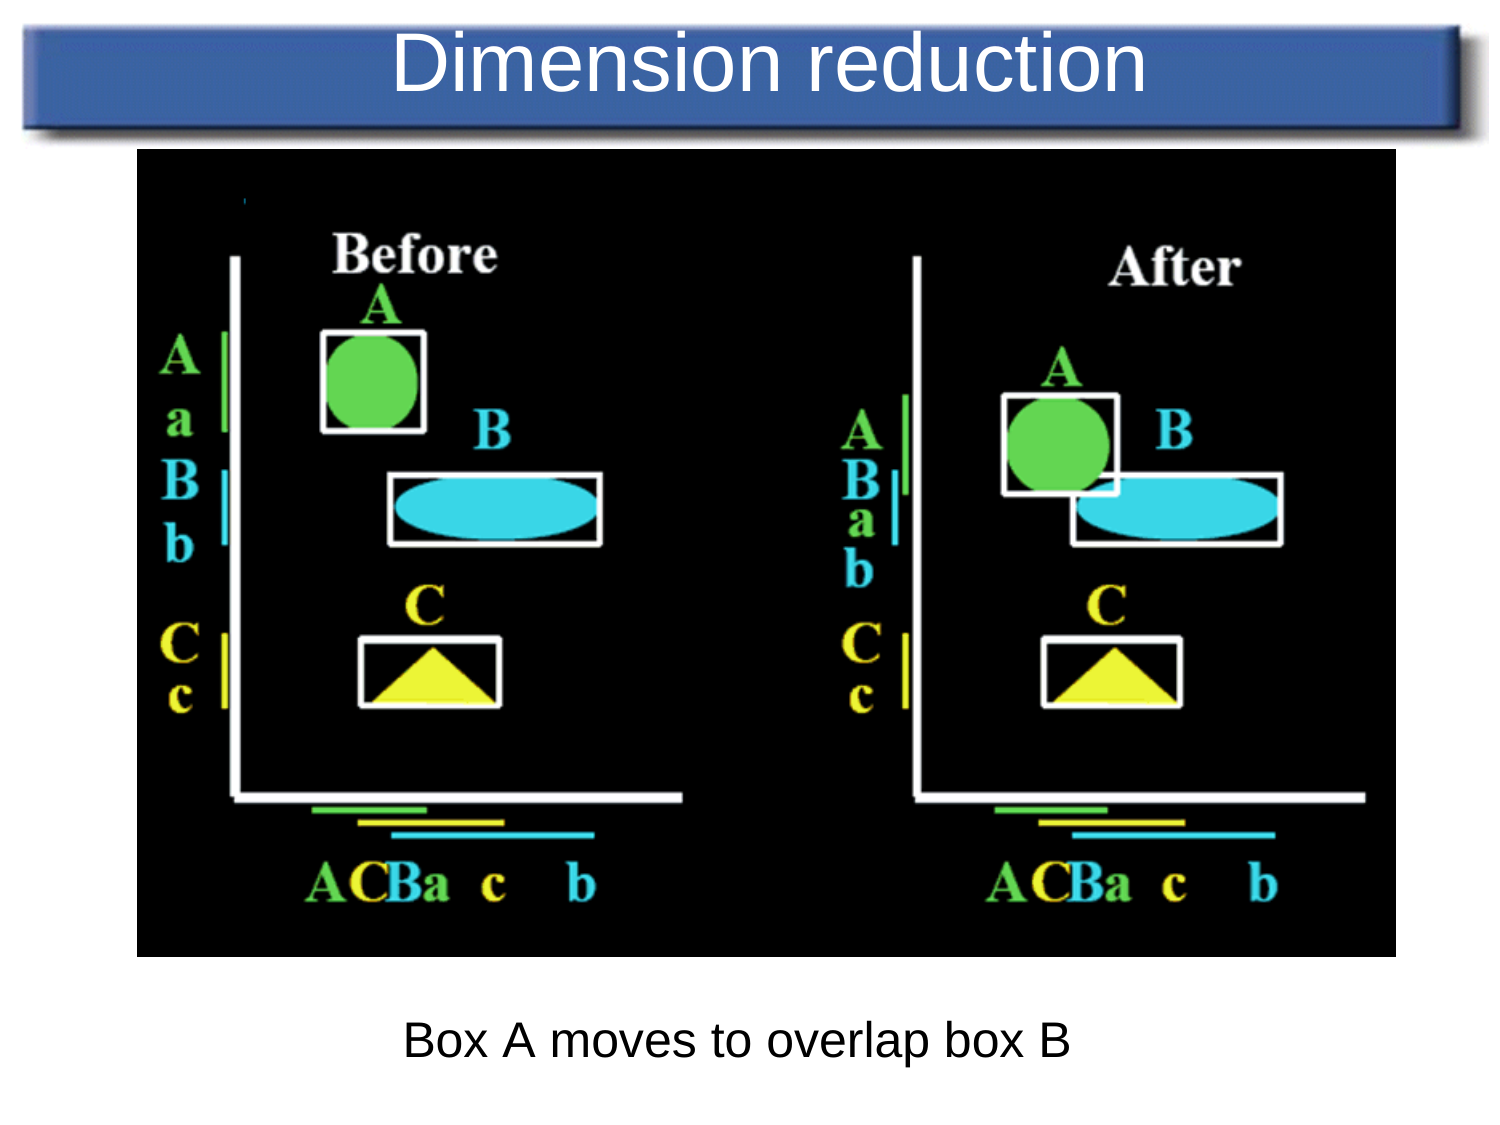

Dimension reduction
Box A moves to overlap box B